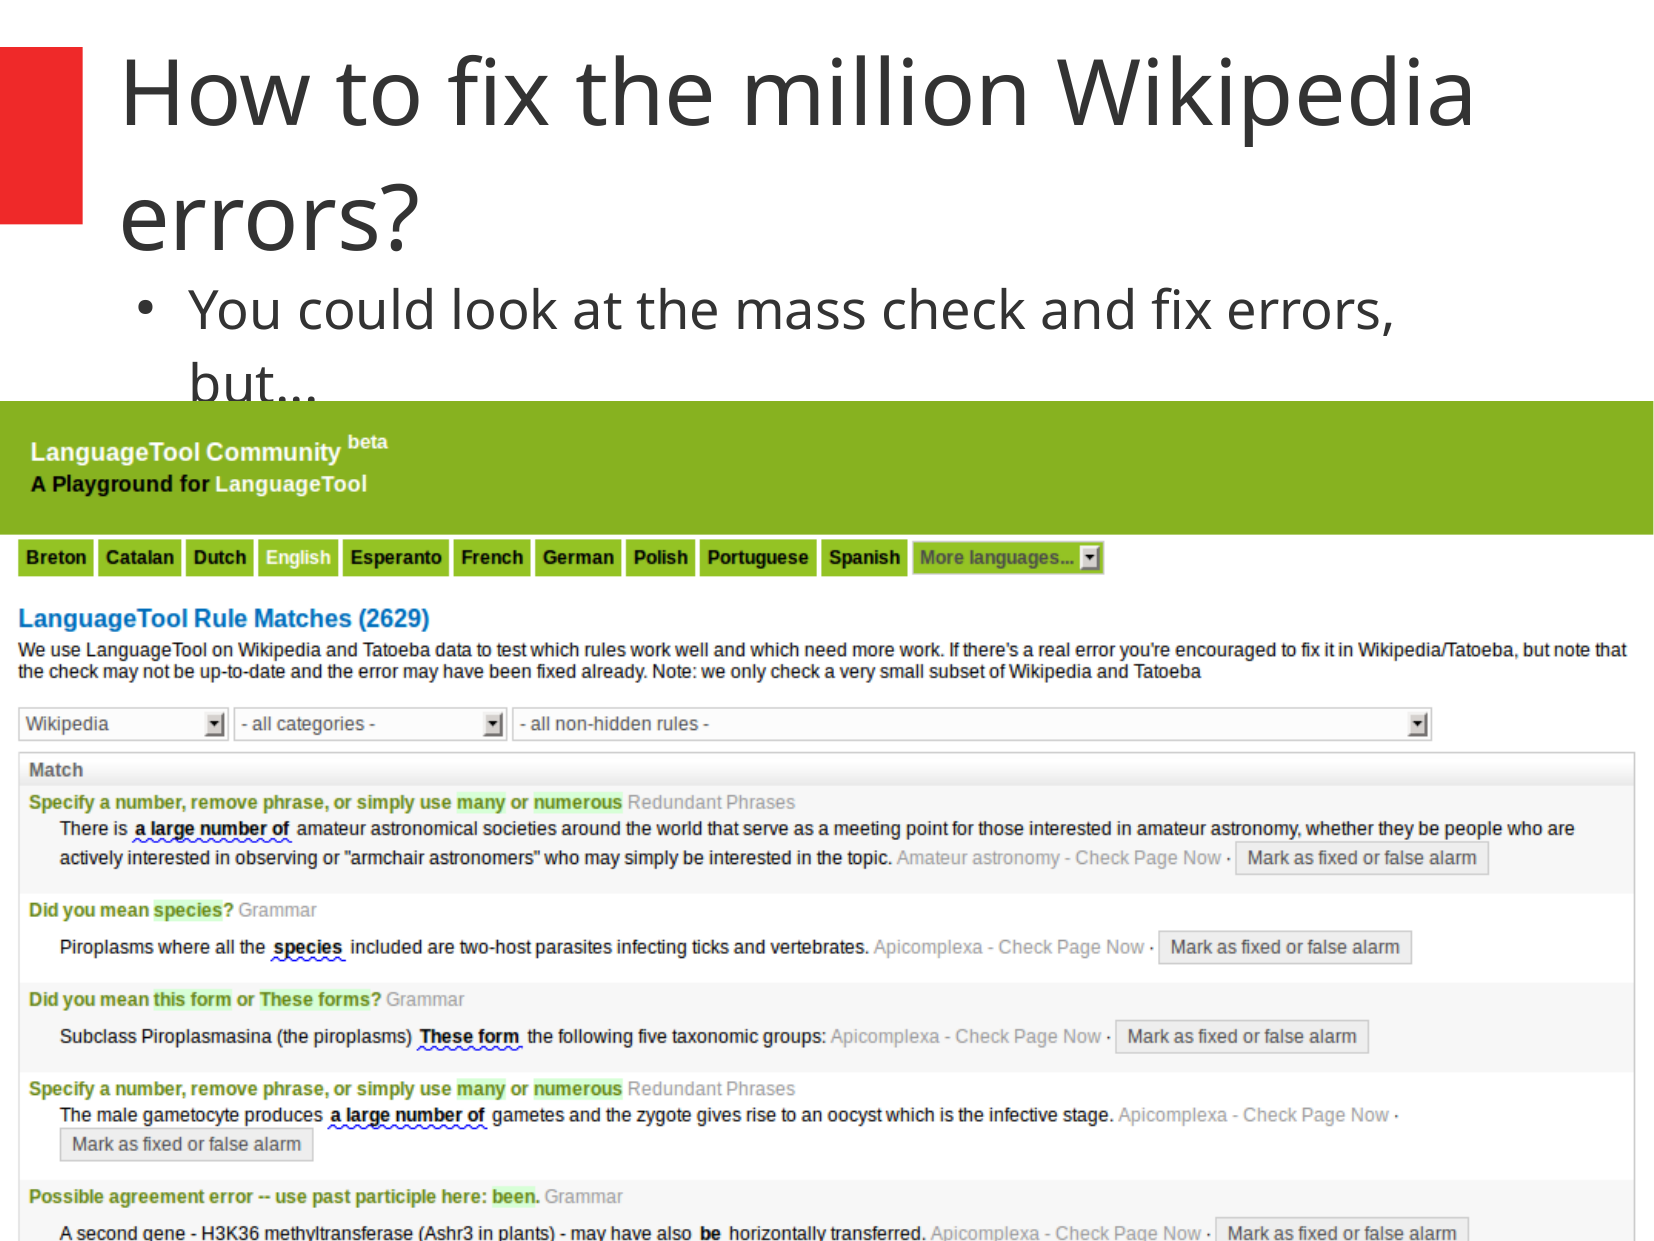

# How to fix the million Wikipedia errors?
You could look at the mass check and fix errors, but...http://community.languagetool.org/corpusMatch